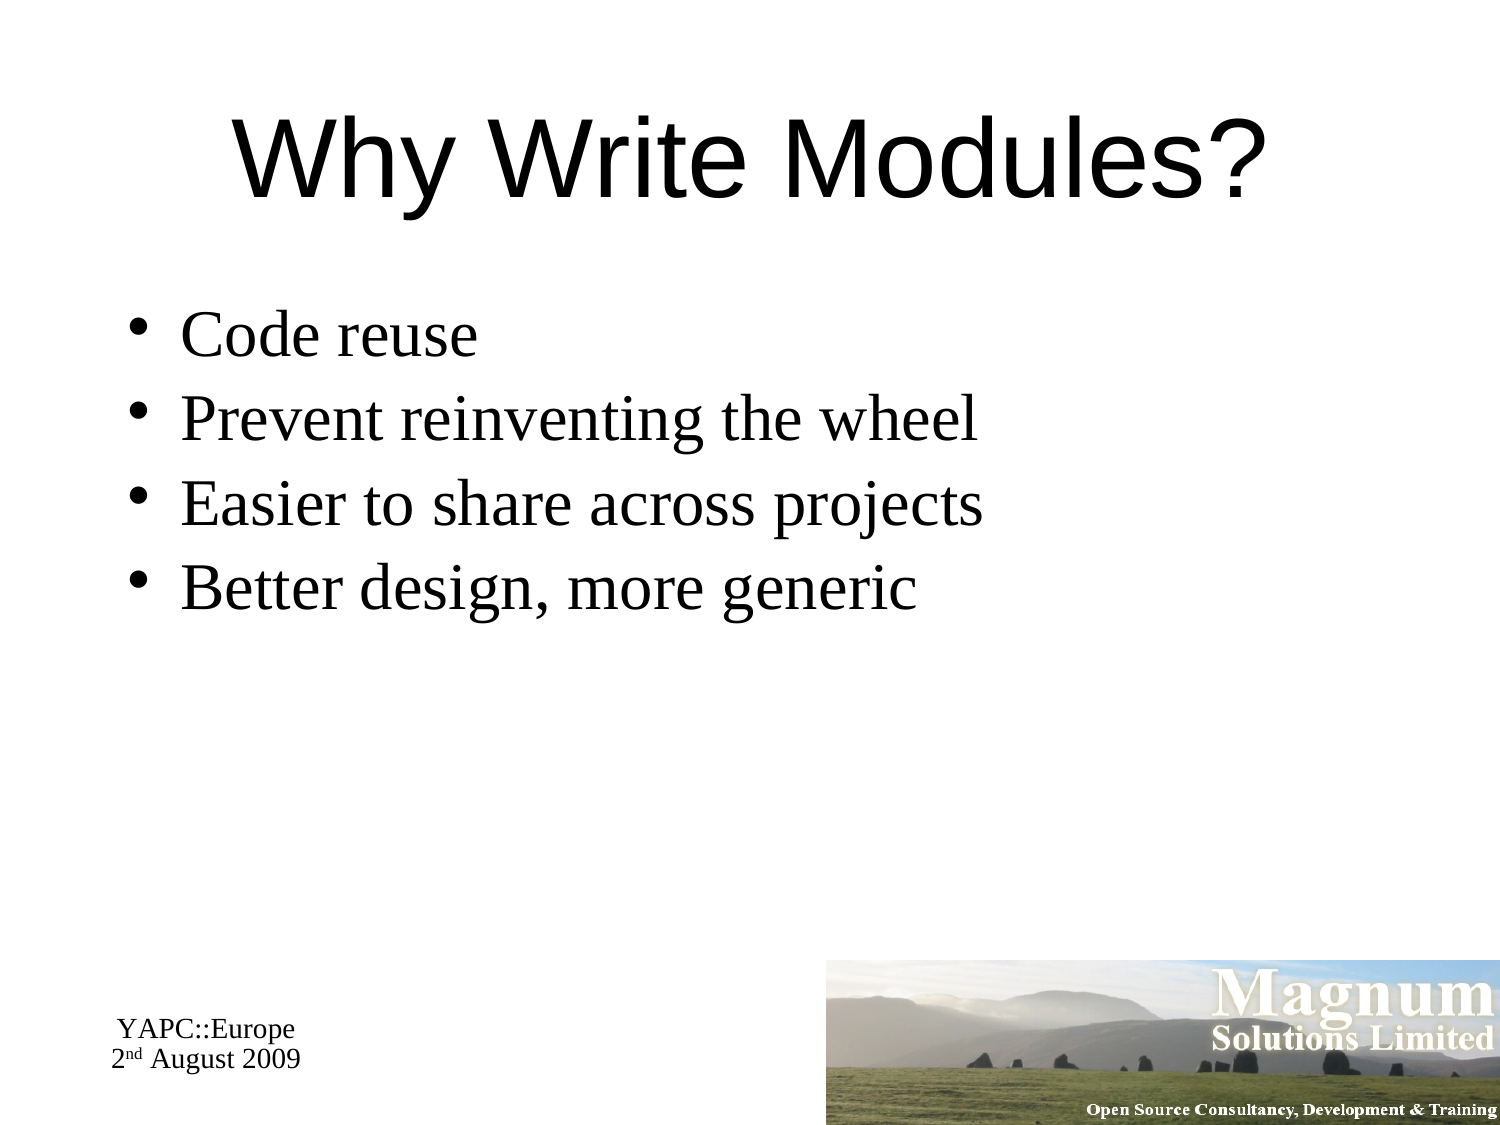

# Why Write Modules?
Code reuse
Prevent reinventing the wheel
Easier to share across projects
Better design, more generic
57